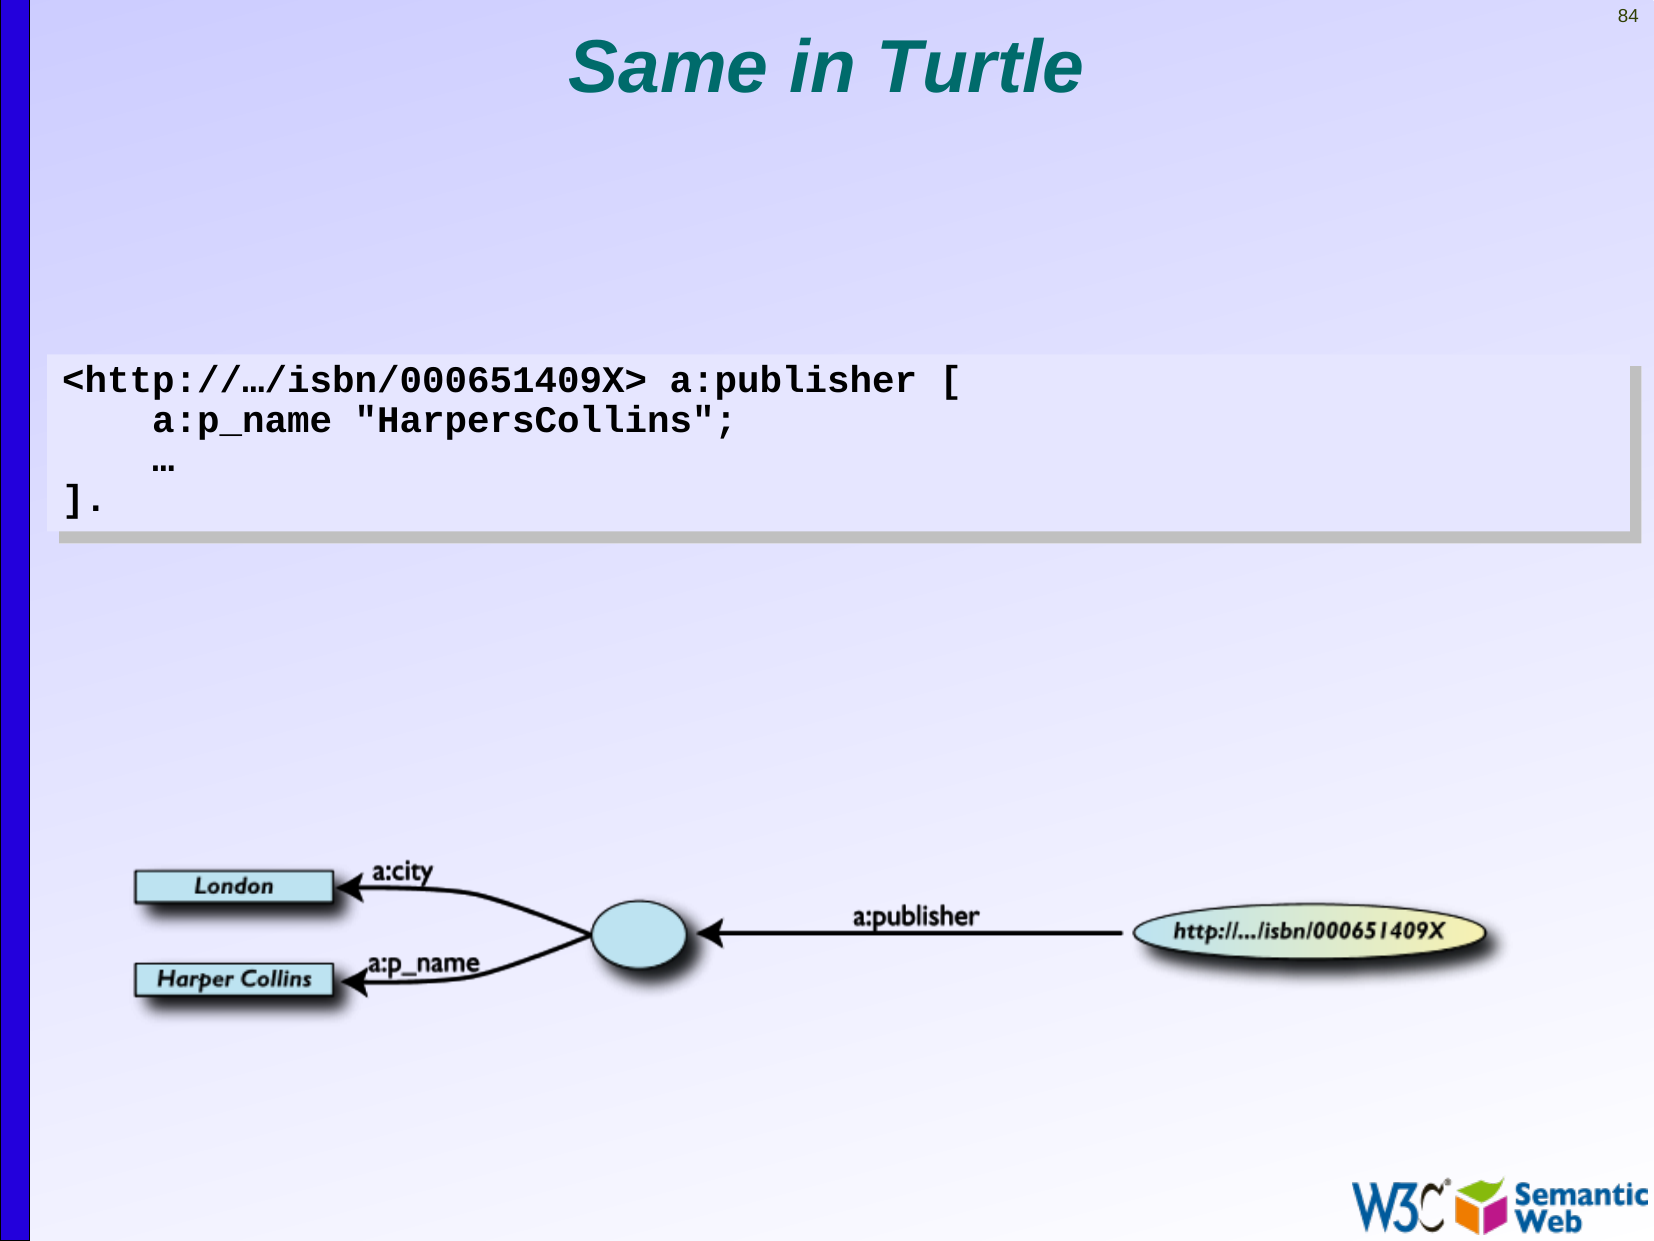

# Same in Turtle
<http://…/isbn/000651409X> a:publisher [
 a:p_name "HarpersCollins";
 …
].